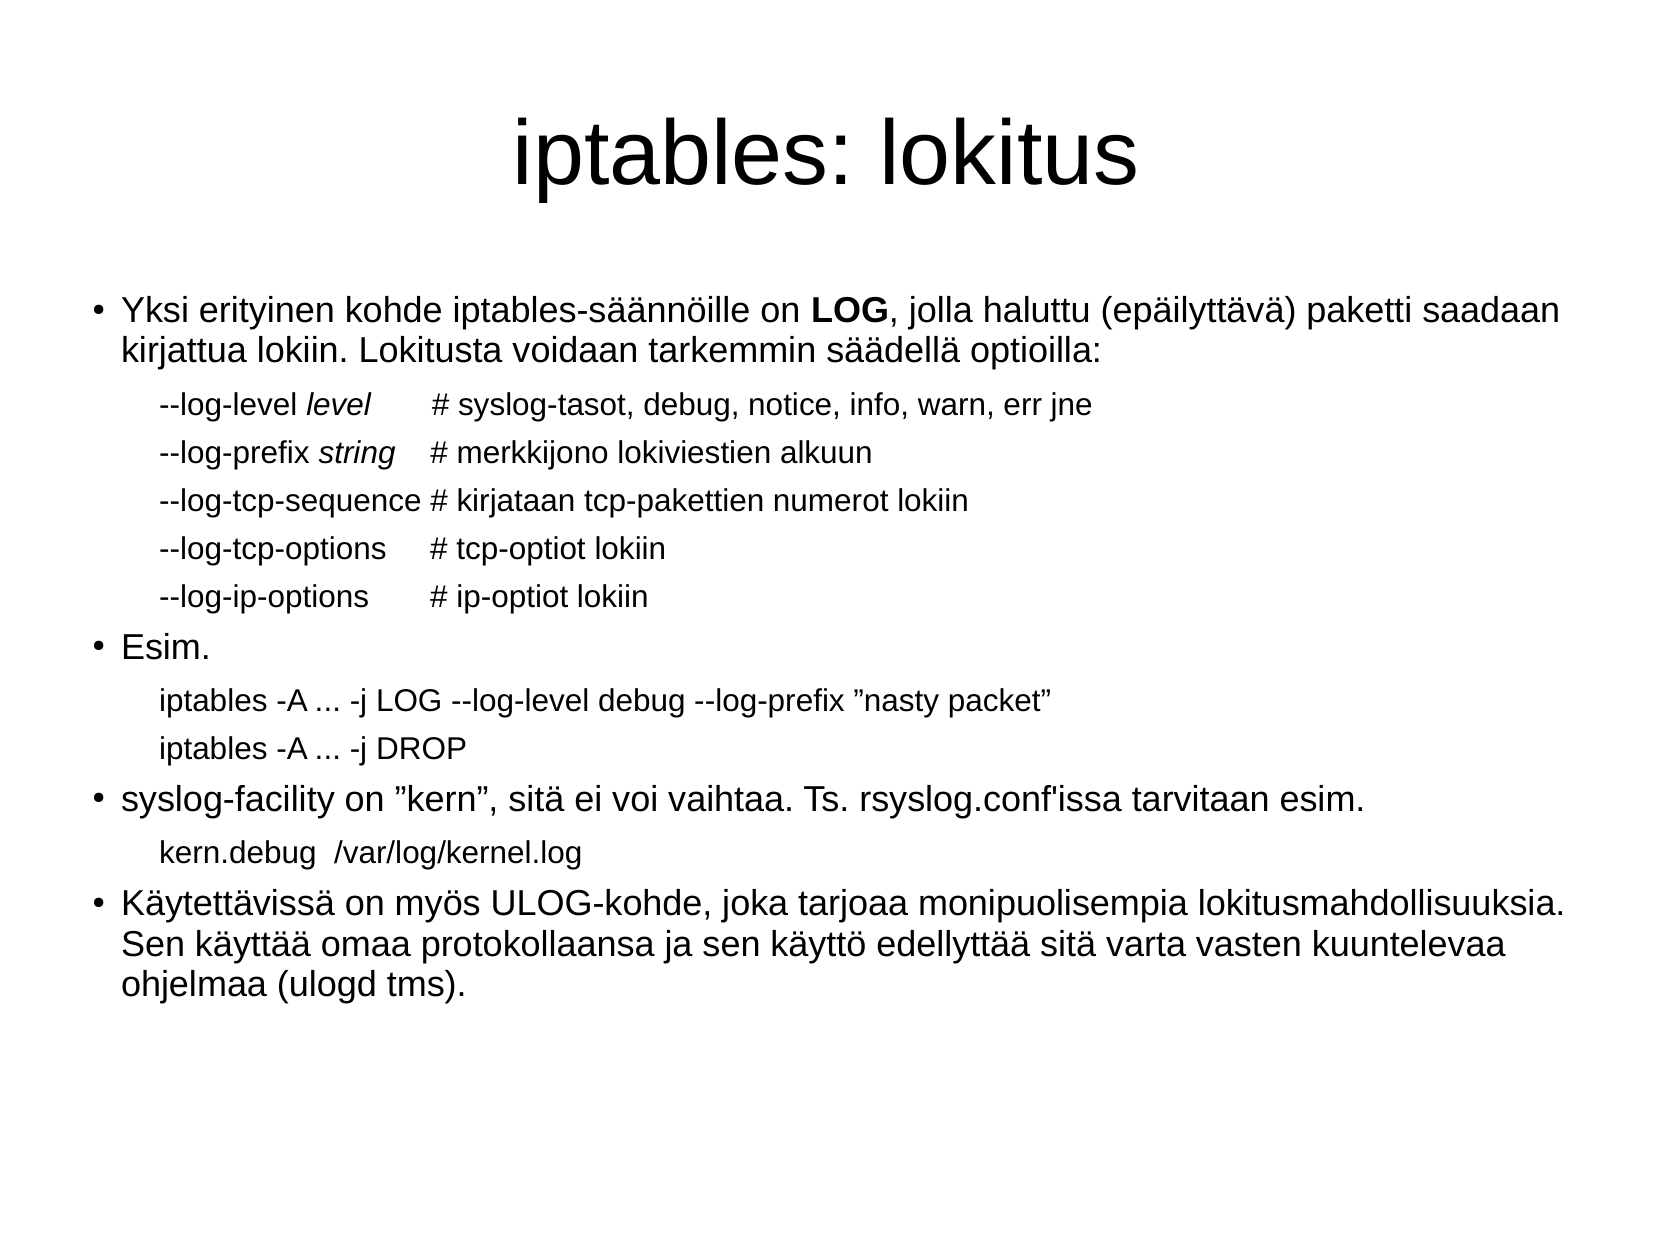

# iptables: lokitus
Yksi erityinen kohde iptables-säännöille on LOG, jolla haluttu (epäilyttävä) paketti saadaan kirjattua lokiin. Lokitusta voidaan tarkemmin säädellä optioilla:
--log-level level # syslog-tasot, debug, notice, info, warn, err jne
--log-prefix string # merkkijono lokiviestien alkuun
--log-tcp-sequence # kirjataan tcp-pakettien numerot lokiin
--log-tcp-options # tcp-optiot lokiin
--log-ip-options # ip-optiot lokiin
Esim.
iptables -A ... -j LOG --log-level debug --log-prefix ”nasty packet”
iptables -A ... -j DROP
syslog-facility on ”kern”, sitä ei voi vaihtaa. Ts. rsyslog.conf'issa tarvitaan esim.
kern.debug /var/log/kernel.log
Käytettävissä on myös ULOG-kohde, joka tarjoaa monipuolisempia lokitusmahdollisuuksia. Sen käyttää omaa protokollaansa ja sen käyttö edellyttää sitä varta vasten kuuntelevaa ohjelmaa (ulogd tms).